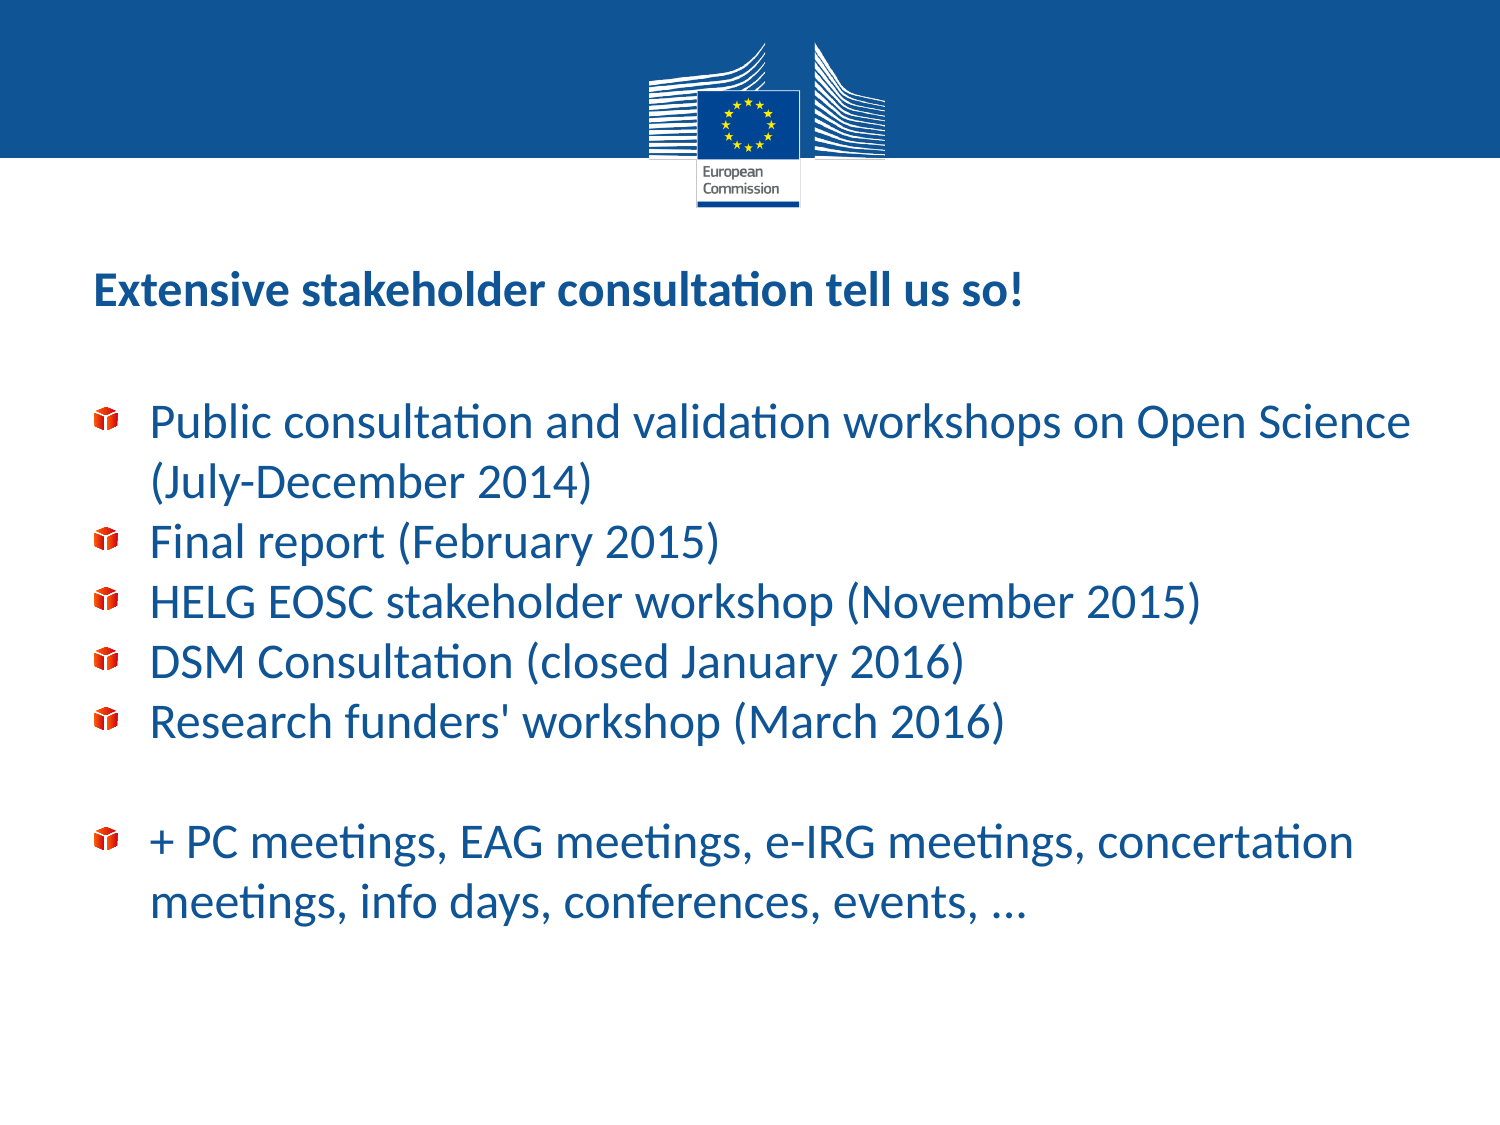

# Extensive stakeholder consultation tell us so!
Public consultation and validation workshops on Open Science (July-December 2014)
Final report (February 2015)
HELG EOSC stakeholder workshop (November 2015)
DSM Consultation (closed January 2016)
Research funders' workshop (March 2016)
+ PC meetings, EAG meetings, e-IRG meetings, concertation meetings, info days, conferences, events, ...